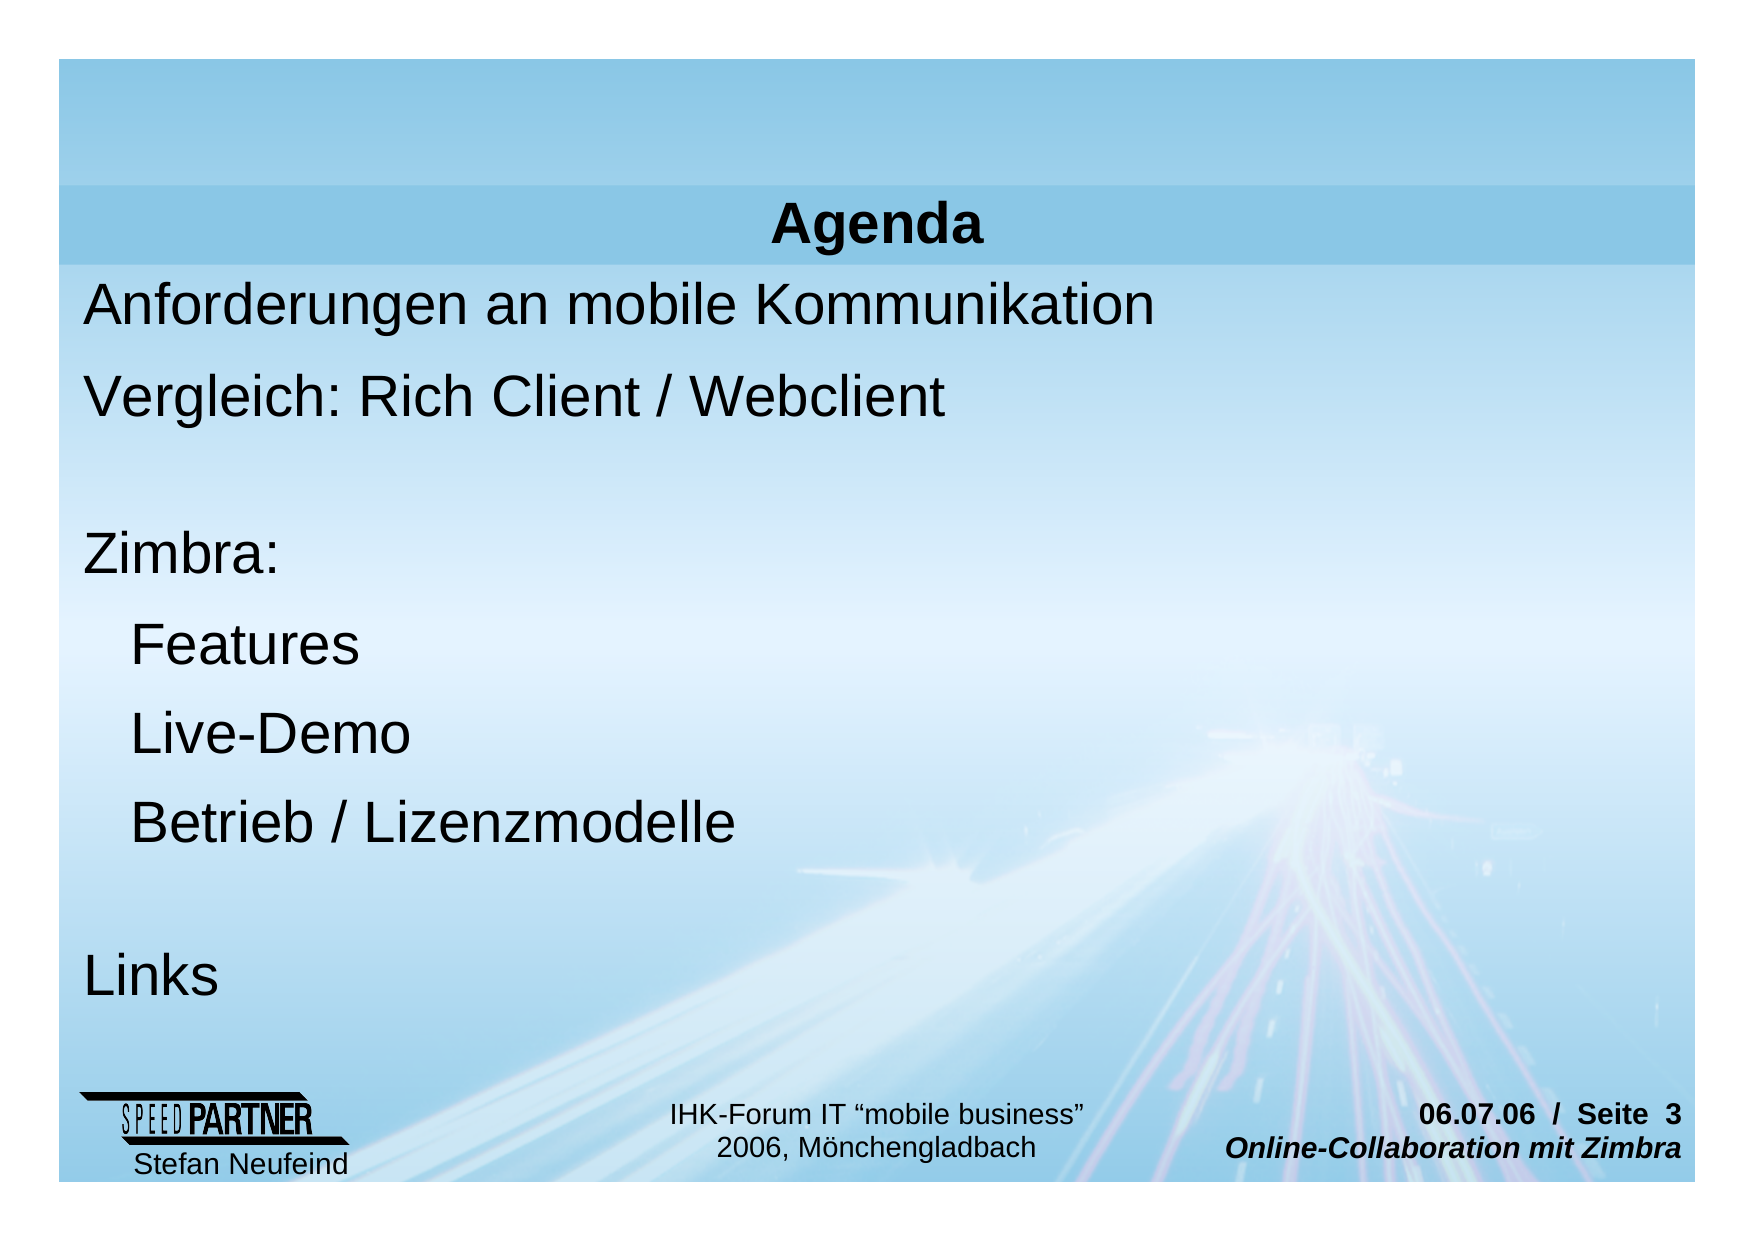

# Agenda
Anforderungen an mobile Kommunikation
Vergleich: Rich Client / Webclient
Zimbra:
Features
Live-Demo
Betrieb / Lizenzmodelle
Links